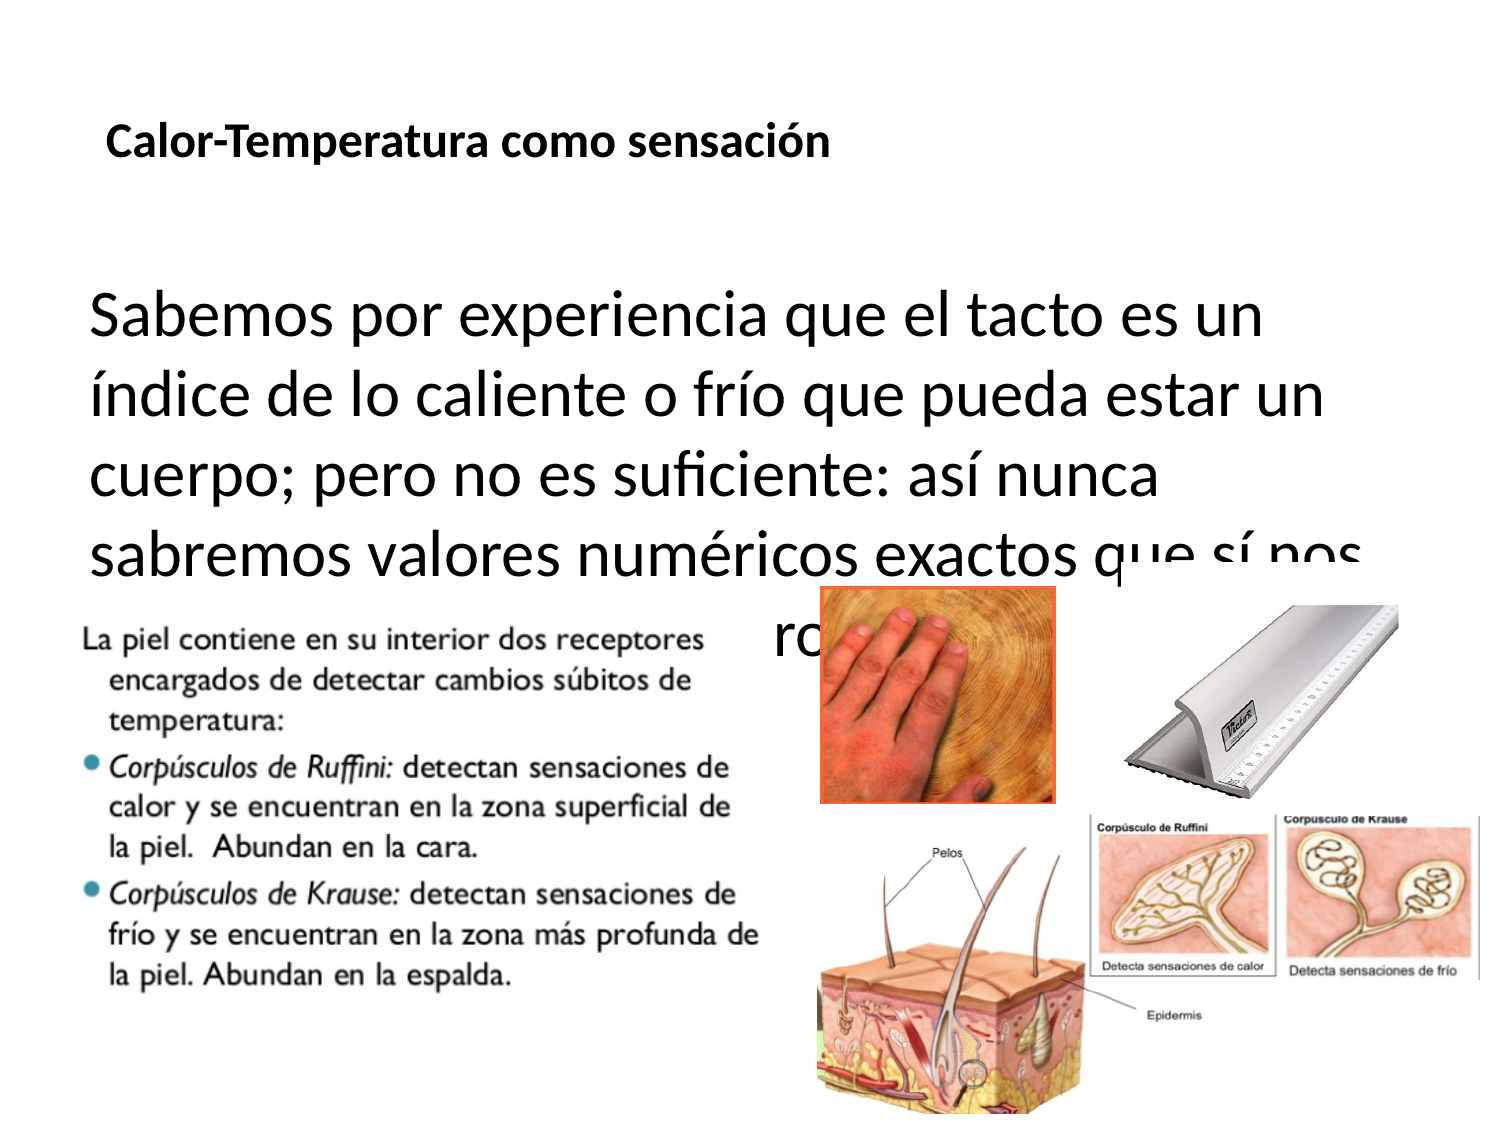

Calor-Temperatura como sensación
# Sabemos por experiencia que el tacto es un índice de lo caliente o frío que pueda estar un cuerpo; pero no es suficiente: así nunca sabremos valores numéricos exactos que sí nos proporciona el termómetro.